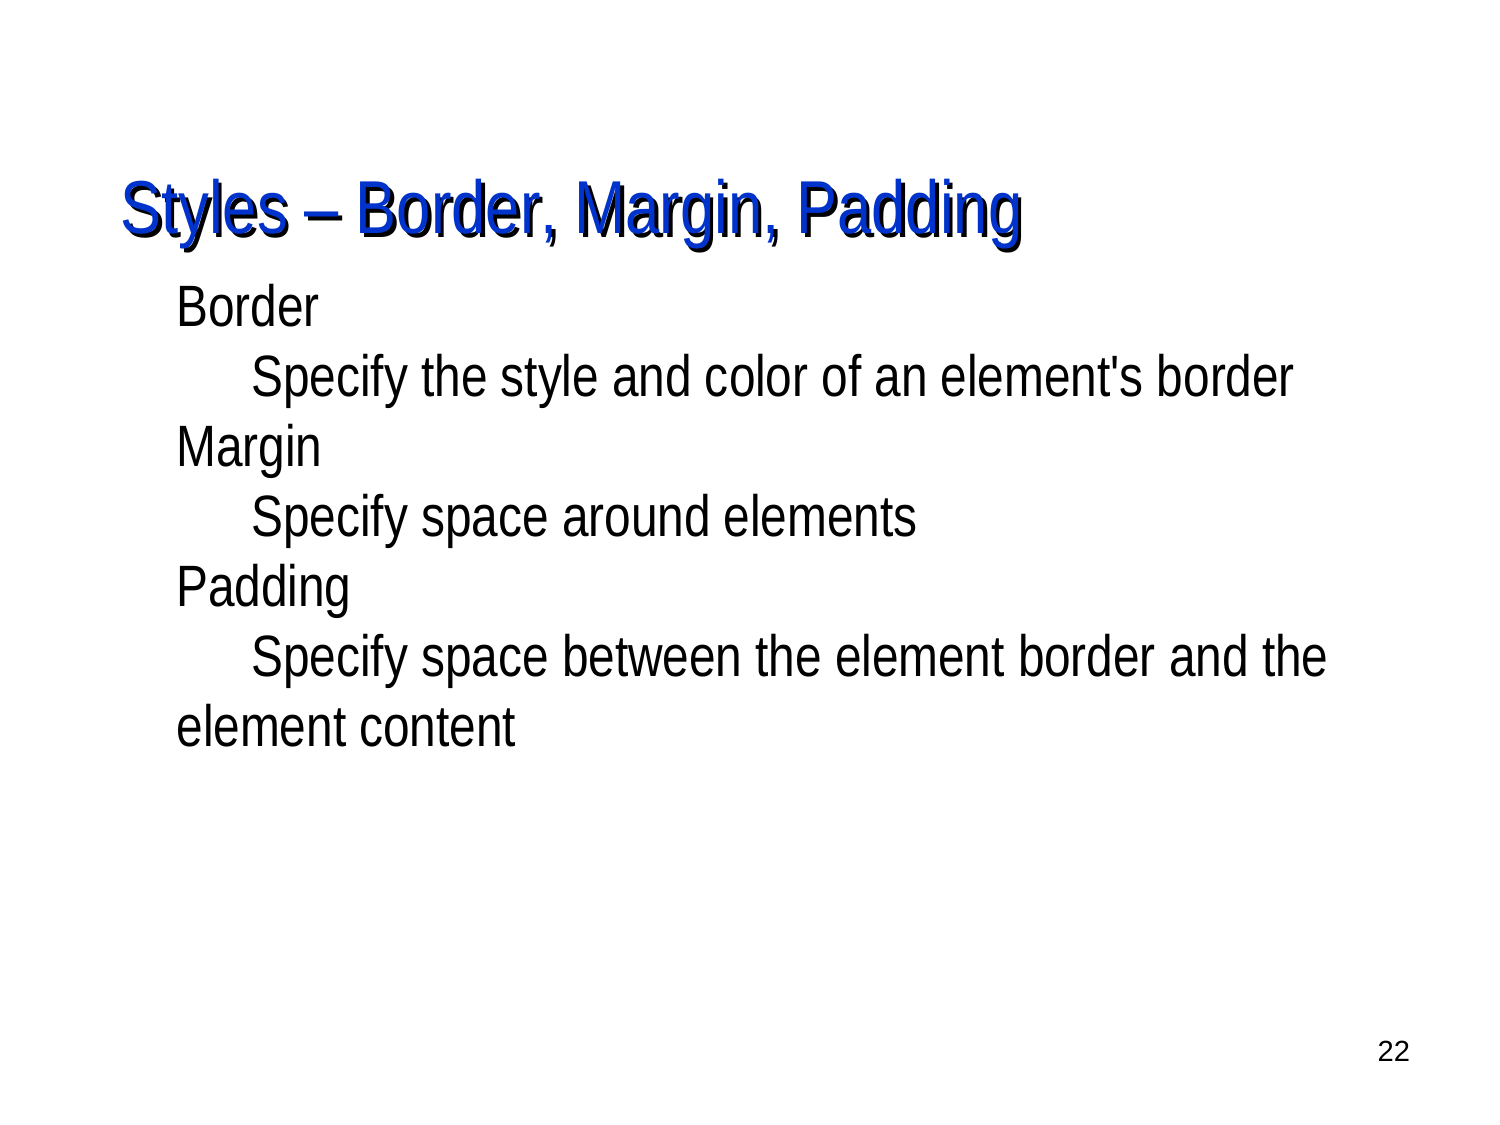

Styles – Border, Margin, Padding
Border
	Specify the style and color of an element's border
Margin
	Specify space around elements
Padding
	Specify space between the element border and the element content
22